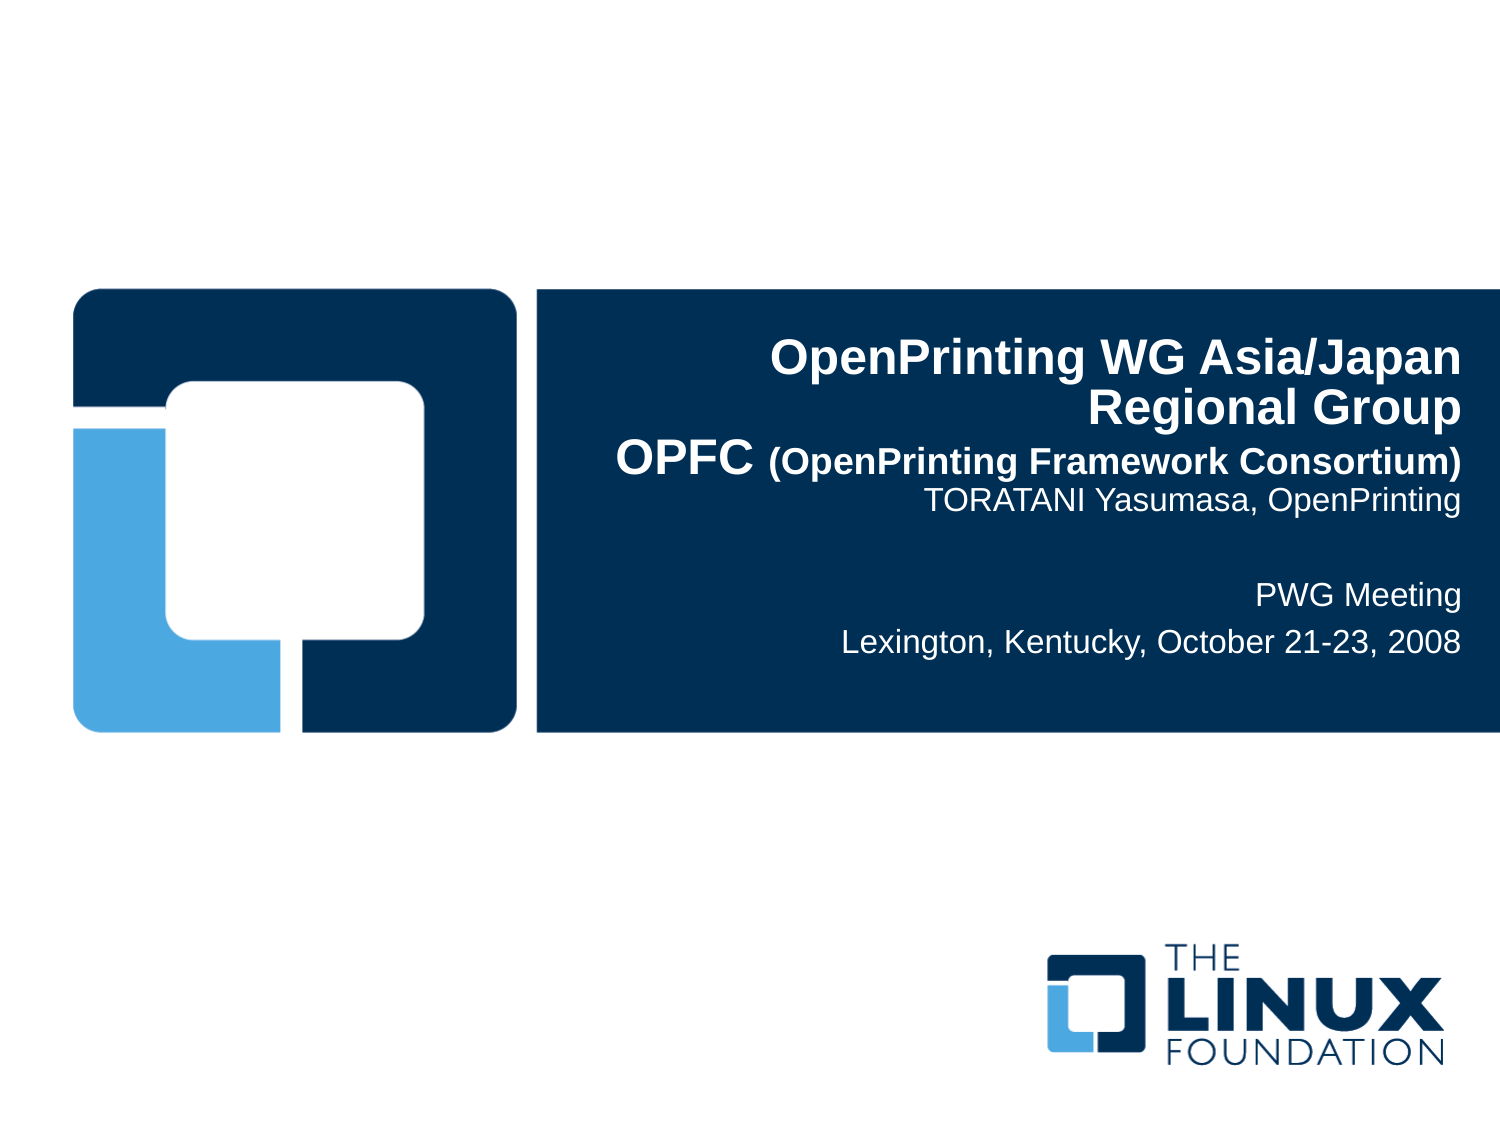

# OpenPrinting WG Asia/Japan Regional Group OPFC (OpenPrinting Framework Consortium) TORATANI Yasumasa, OpenPrinting
PWG Meeting
Lexington, Kentucky, October 21-23, 2008